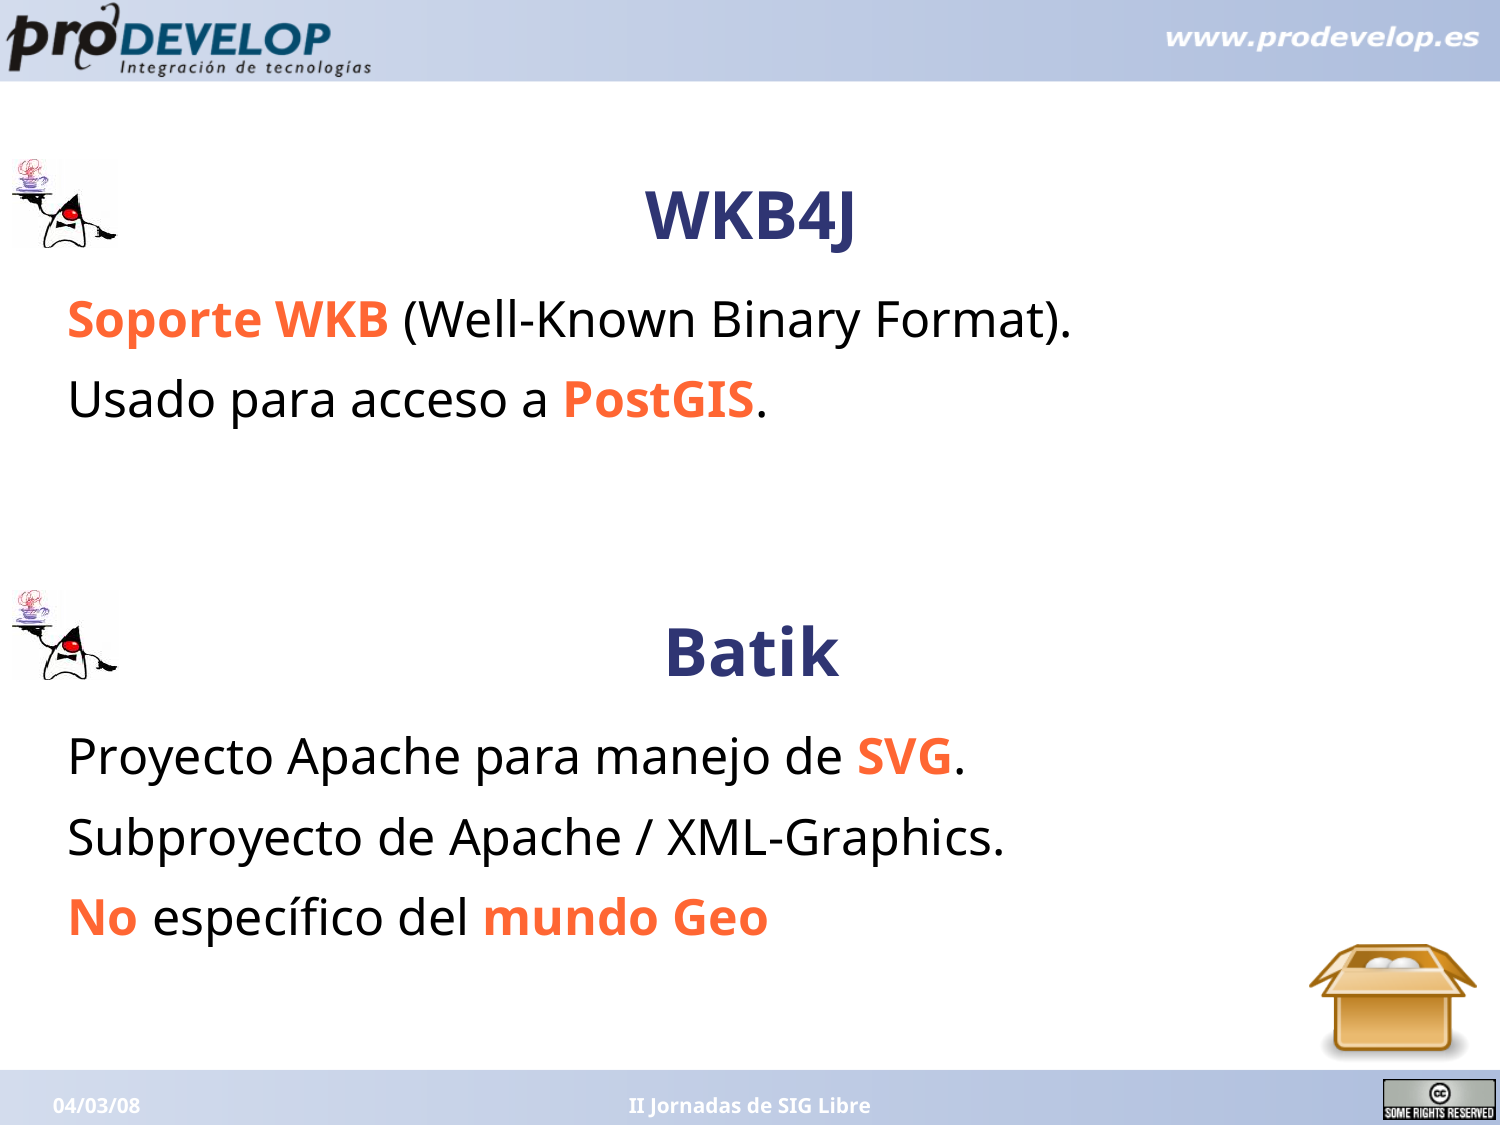

# WKB4J
Soporte WKB (Well-Known Binary Format).
Usado para acceso a PostGIS.
Batik
Proyecto Apache para manejo de SVG.
Subproyecto de Apache / XML-Graphics.
No específico del mundo Geo
25/10/2006
44
Plan Difusión Interna gvSIG v. 2.0